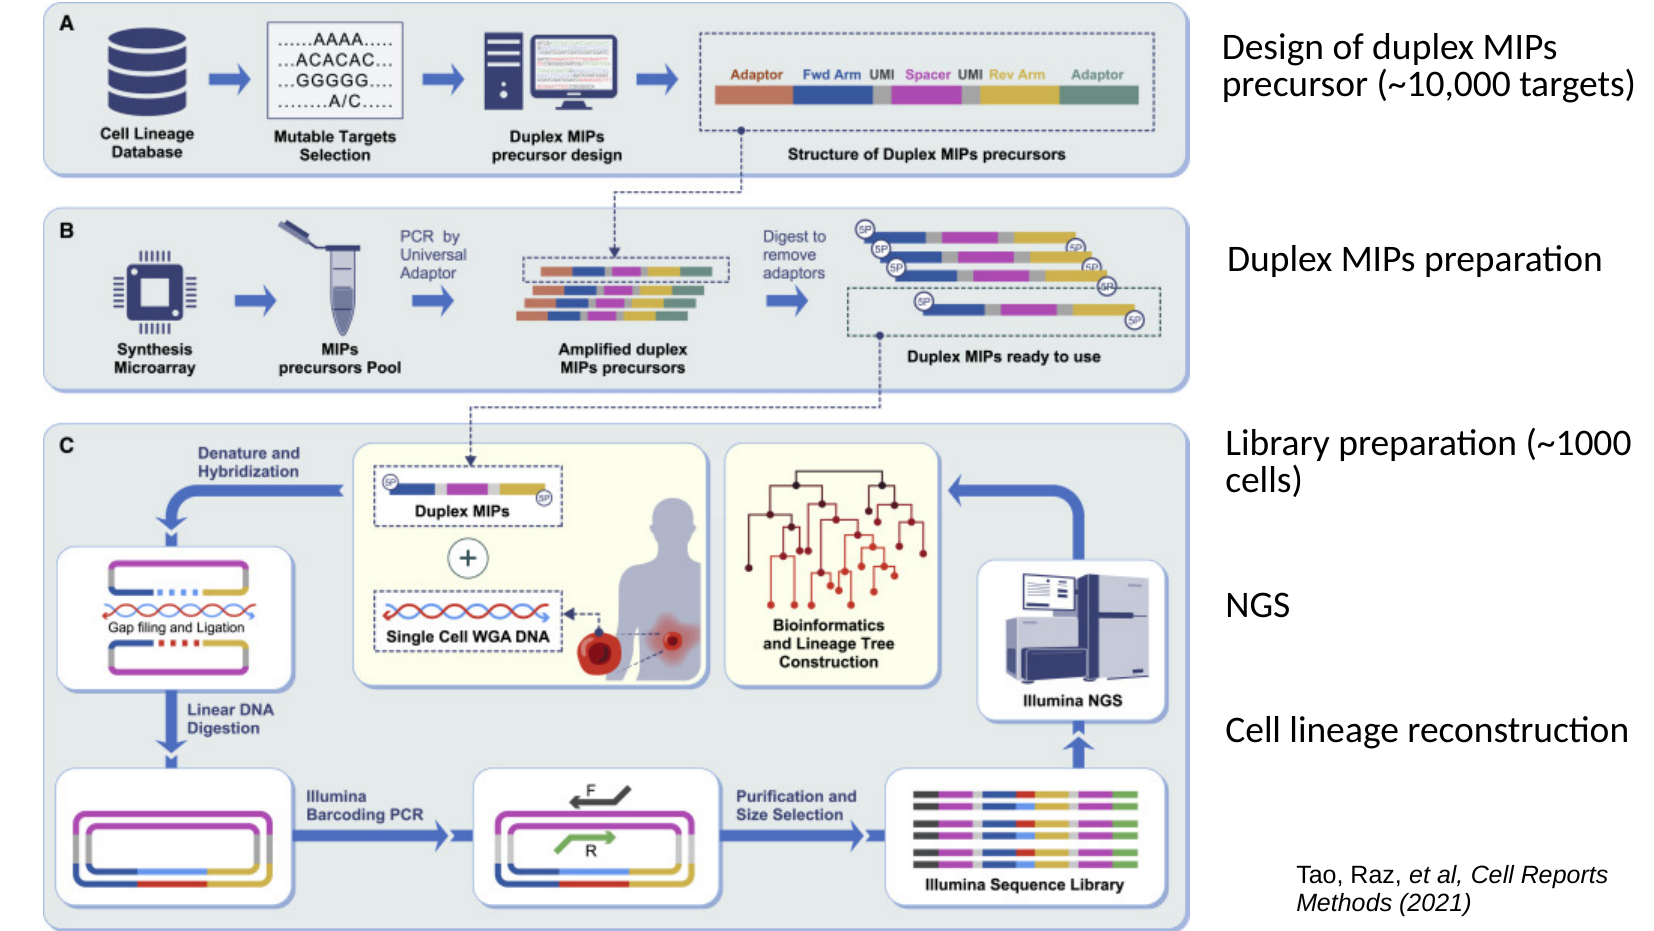

Design of duplex MIPs precursor (~10,000 targets)
#
Duplex MIPs preparation
Library preparation (~1000 cells)
NGS
Cell lineage reconstruction
Tao, Raz, et al, Cell Reports Methods (2021)